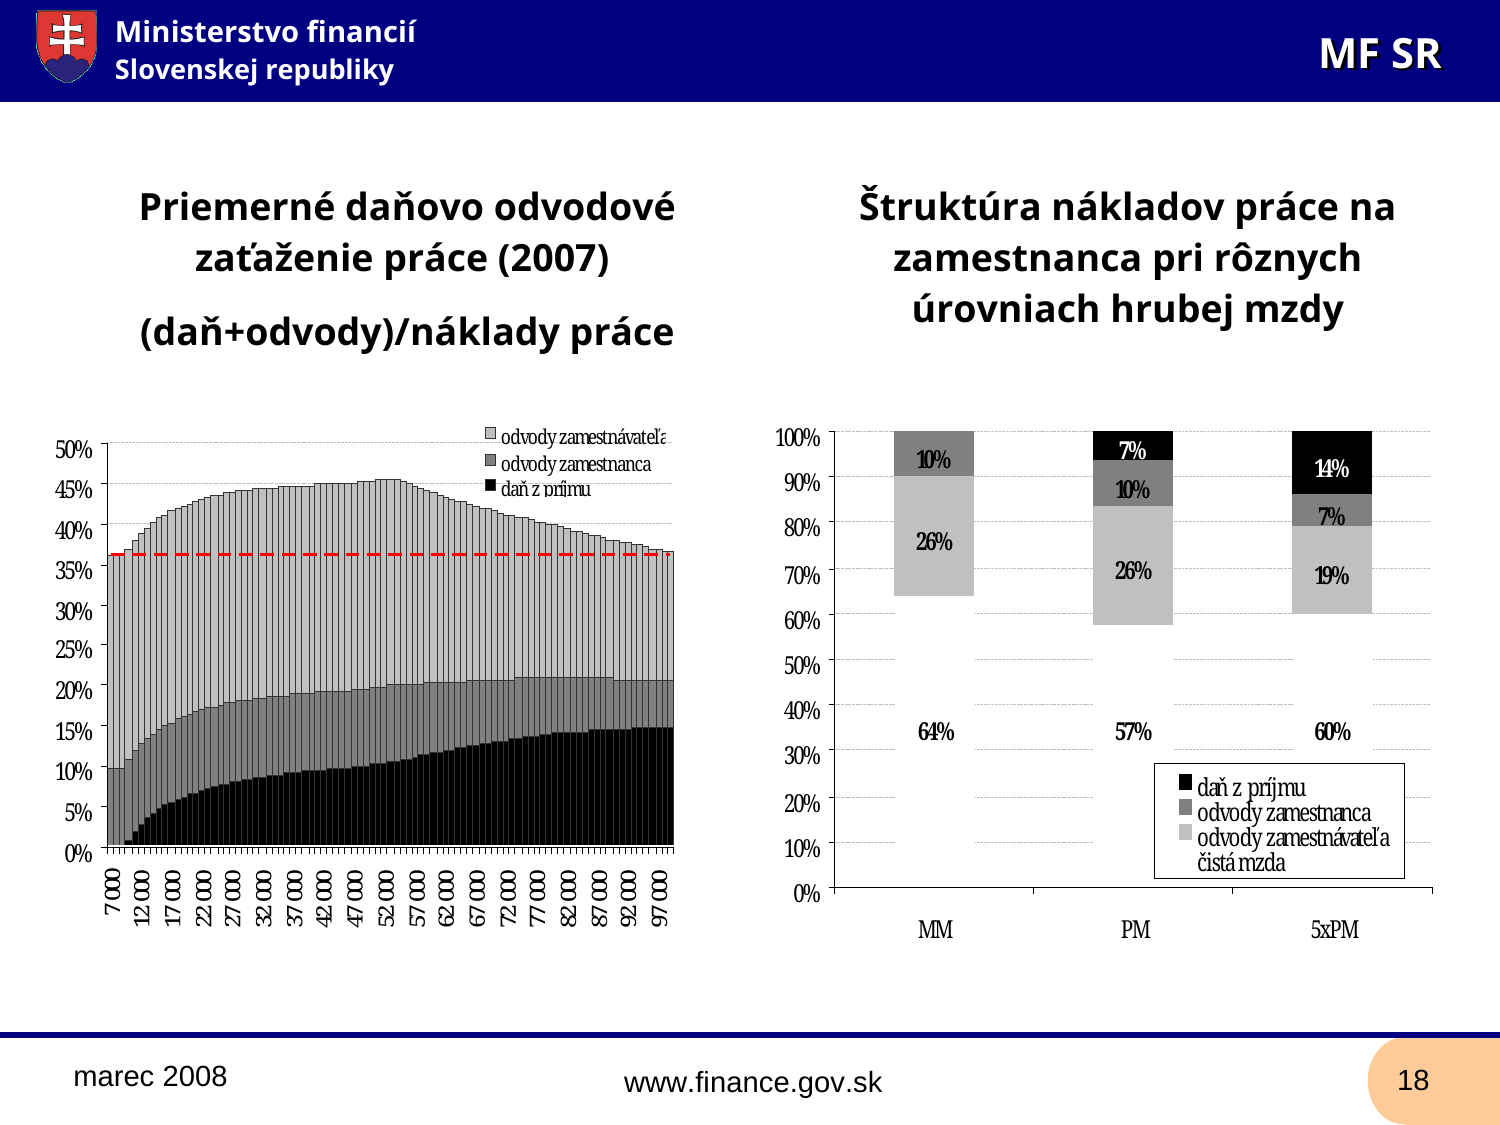

Priemerné daňovo odvodové zaťaženie práce (2007)
(daň+odvody)/náklady práce
Štruktúra nákladov práce na zamestnanca pri rôznych úrovniach hrubej mzdy
marec 2008
18
www.finance.gov.sk